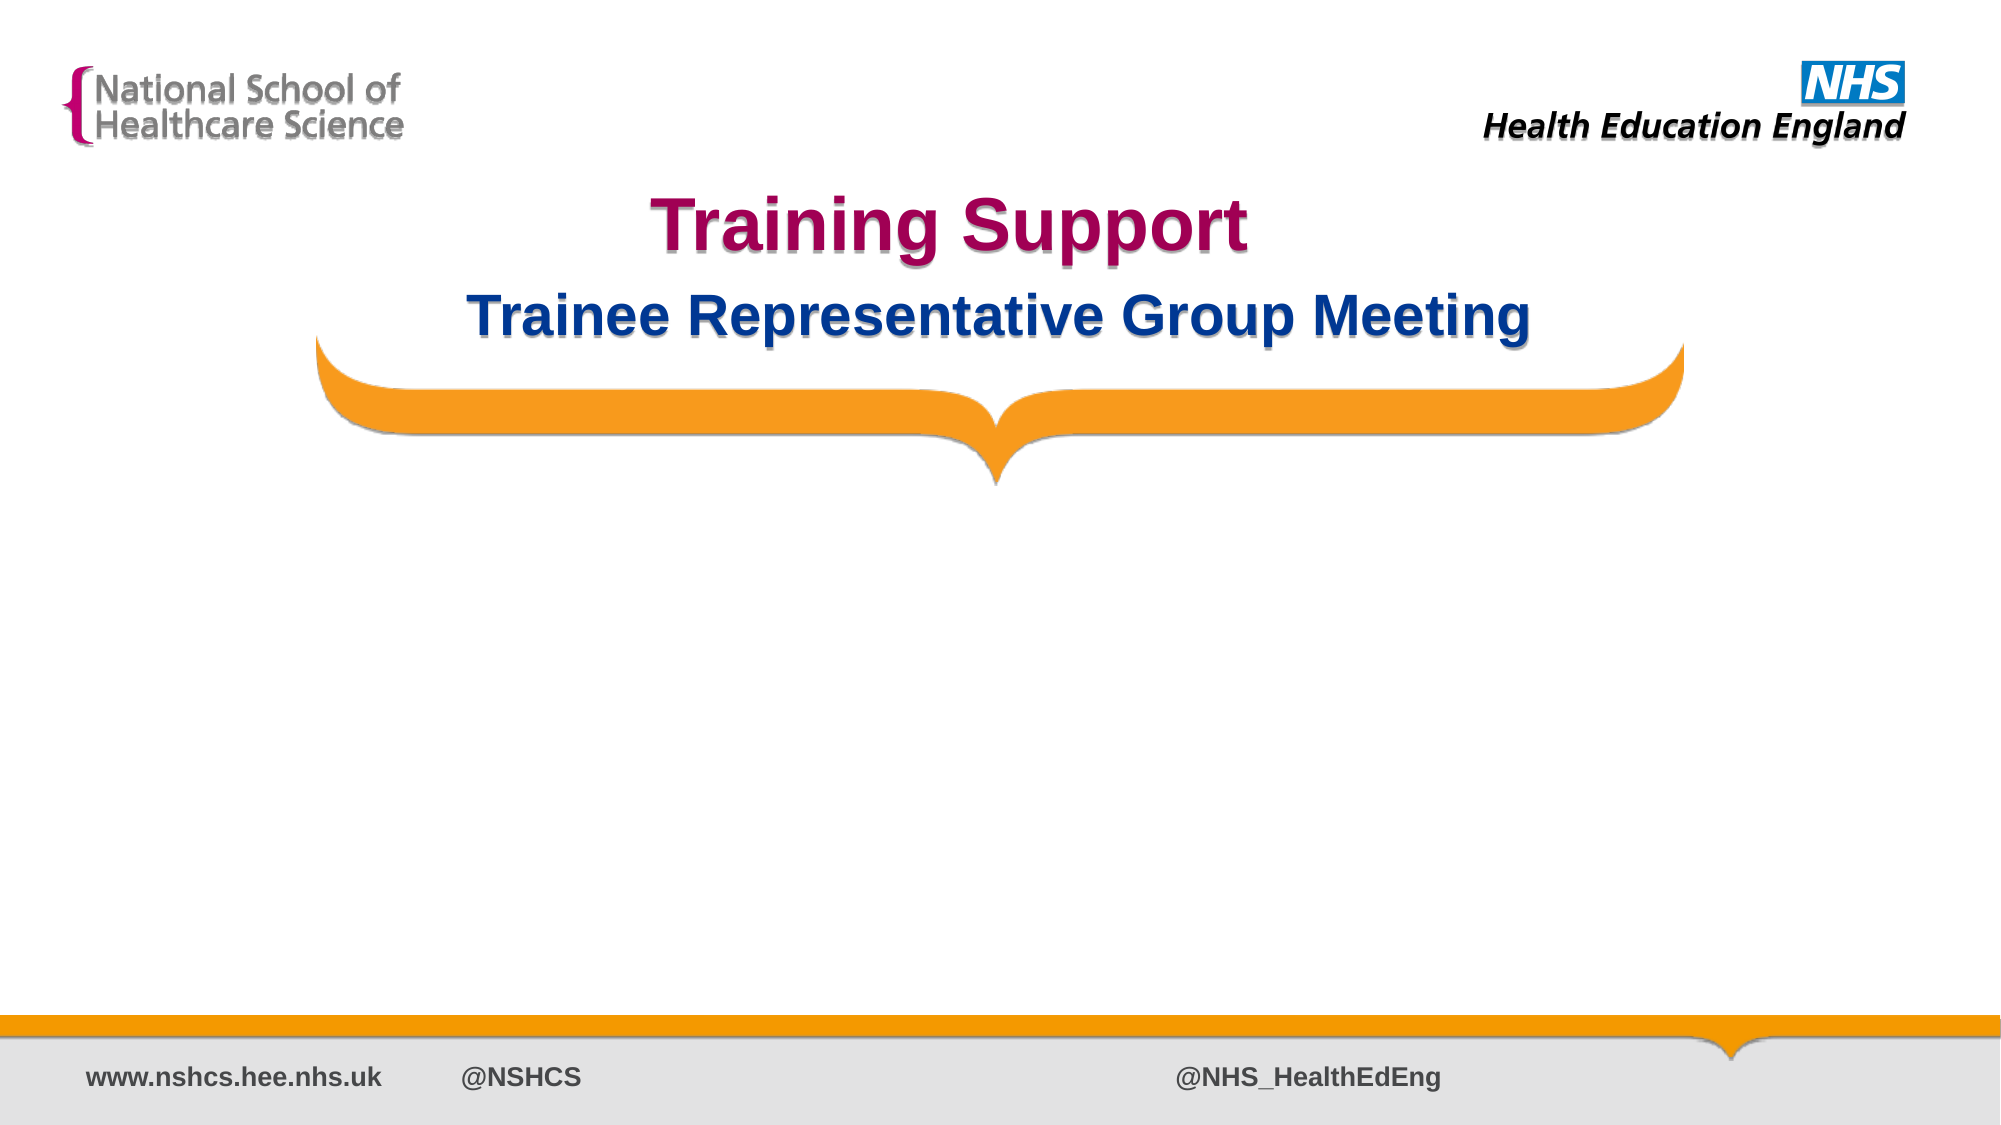

# Training Support
Trainee Representative Group Meeting